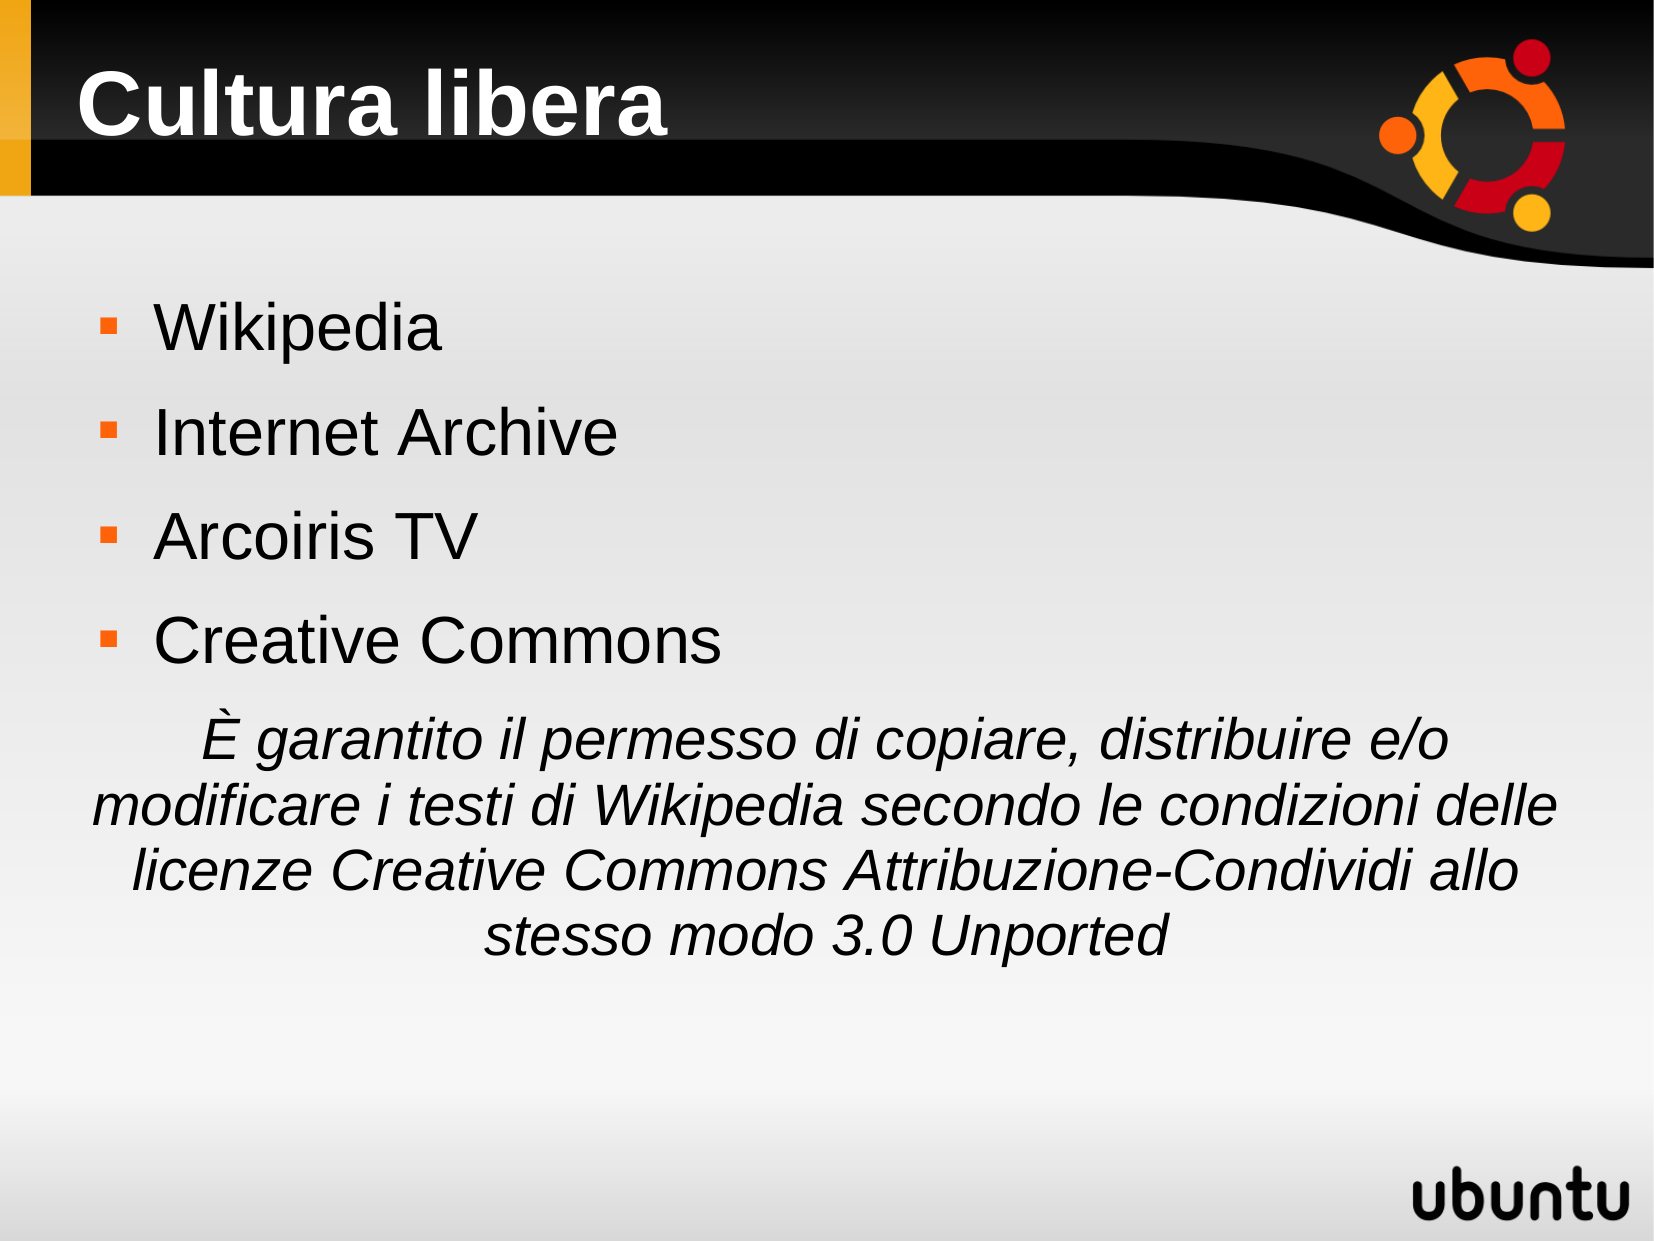

# Cultura libera
Wikipedia
Internet Archive
Arcoiris TV
Creative Commons
È garantito il permesso di copiare, distribuire e/o modificare i testi di Wikipedia secondo le condizioni delle licenze Creative Commons Attribuzione-Condividi allo stesso modo 3.0 Unported